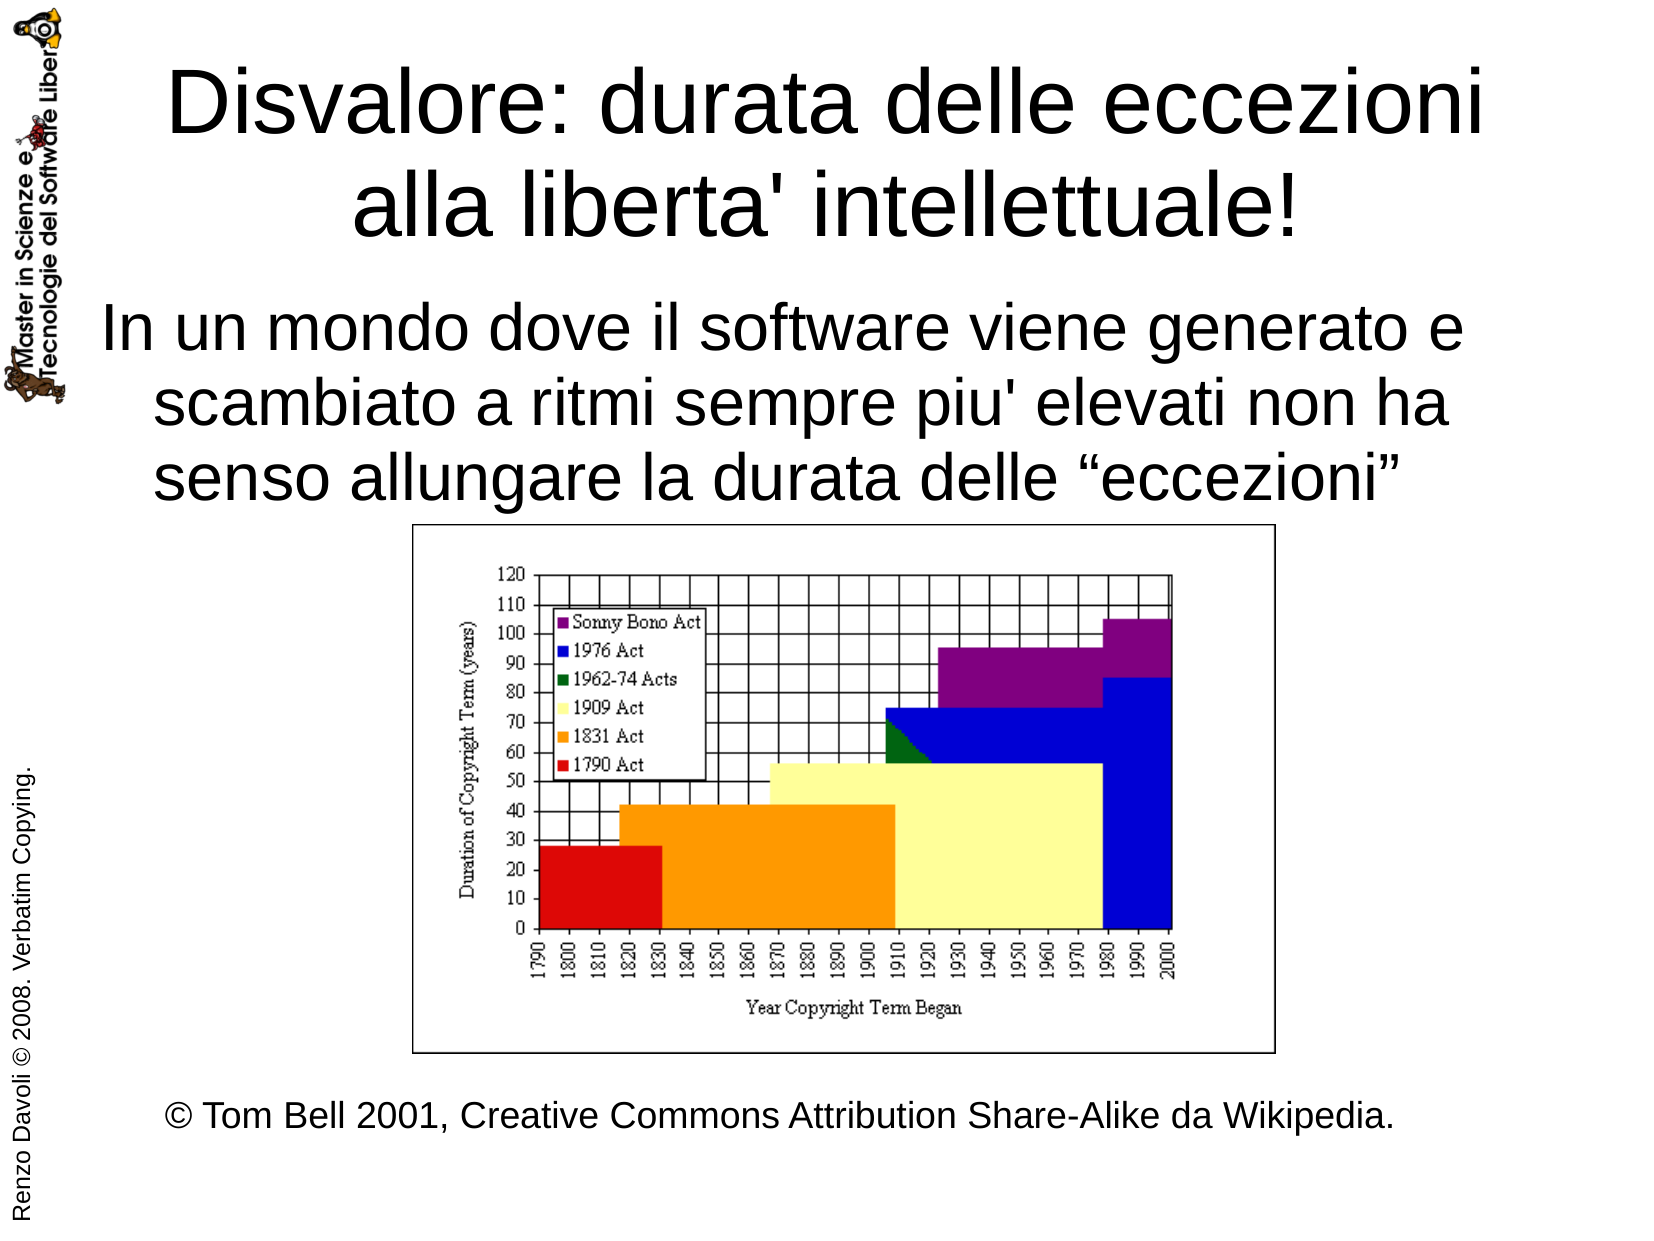

# Disvalore: durata delle eccezioni alla liberta' intellettuale!
In un mondo dove il software viene generato e scambiato a ritmi sempre piu' elevati non ha senso allungare la durata delle “eccezioni”
© Tom Bell 2001, Creative Commons Attribution Share-Alike da Wikipedia.